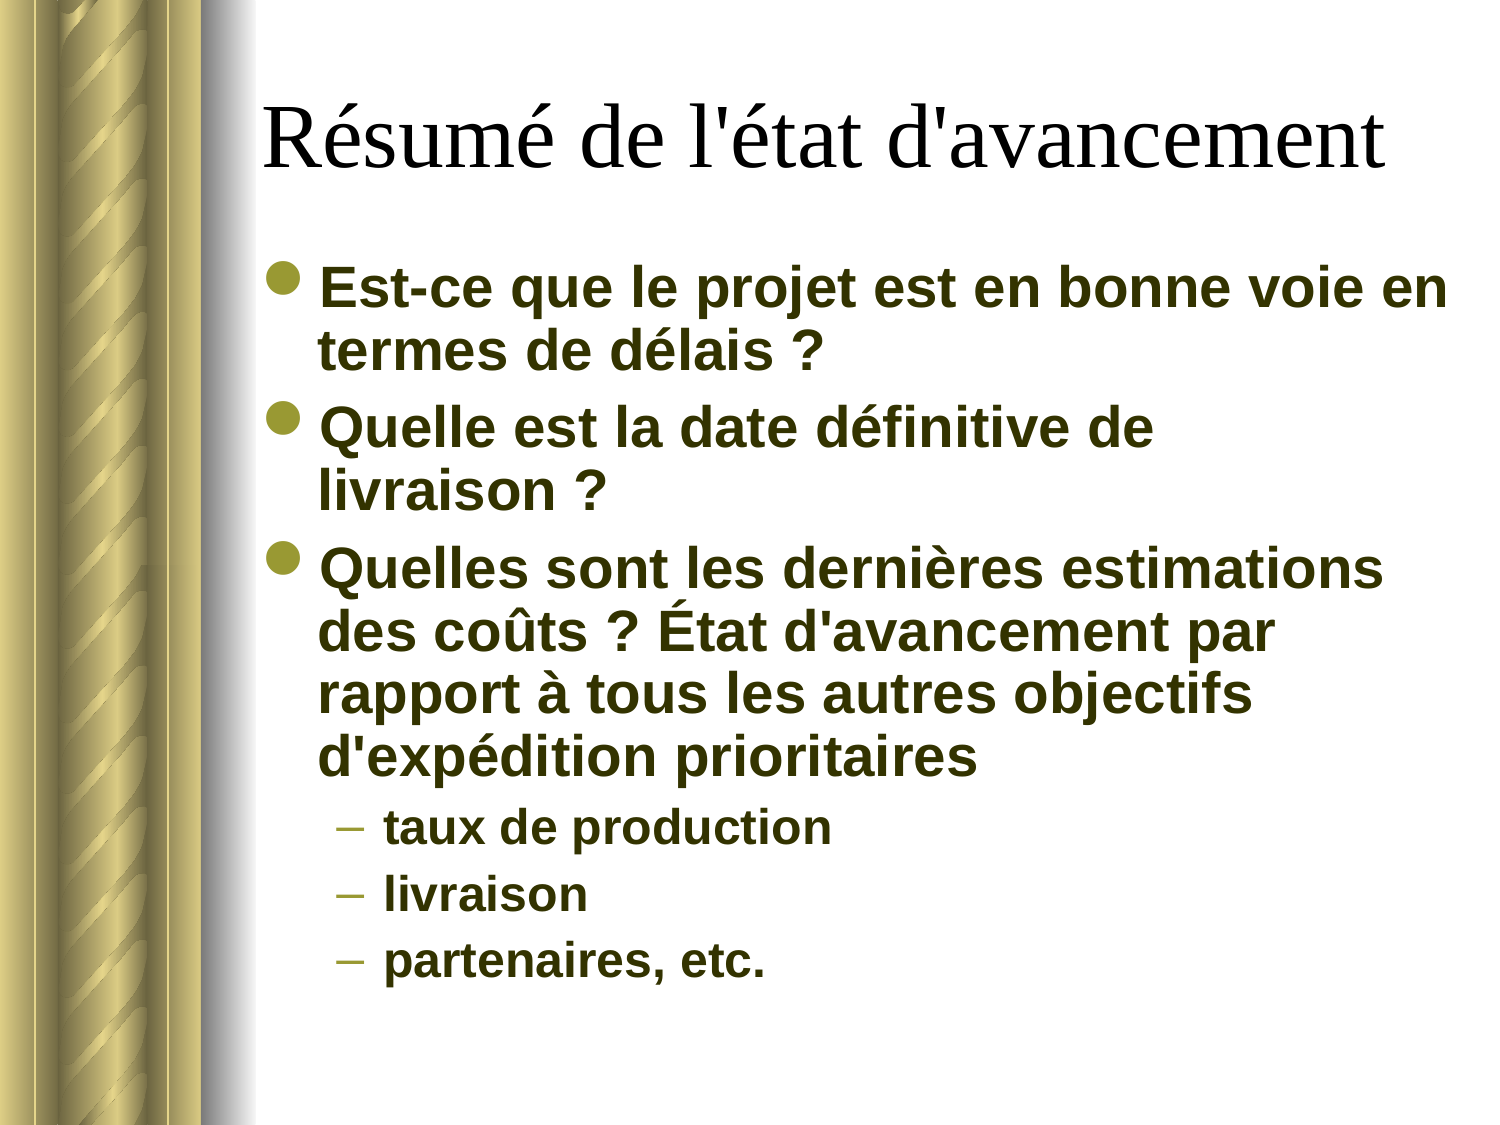

# Résumé de l'état d'avancement
Est-ce que le projet est en bonne voie en termes de délais ?
Quelle est la date définitive de livraison ?
Quelles sont les dernières estimations des coûts ? État d'avancement par rapport à tous les autres objectifs d'expédition prioritaires
taux de production
livraison
partenaires, etc.